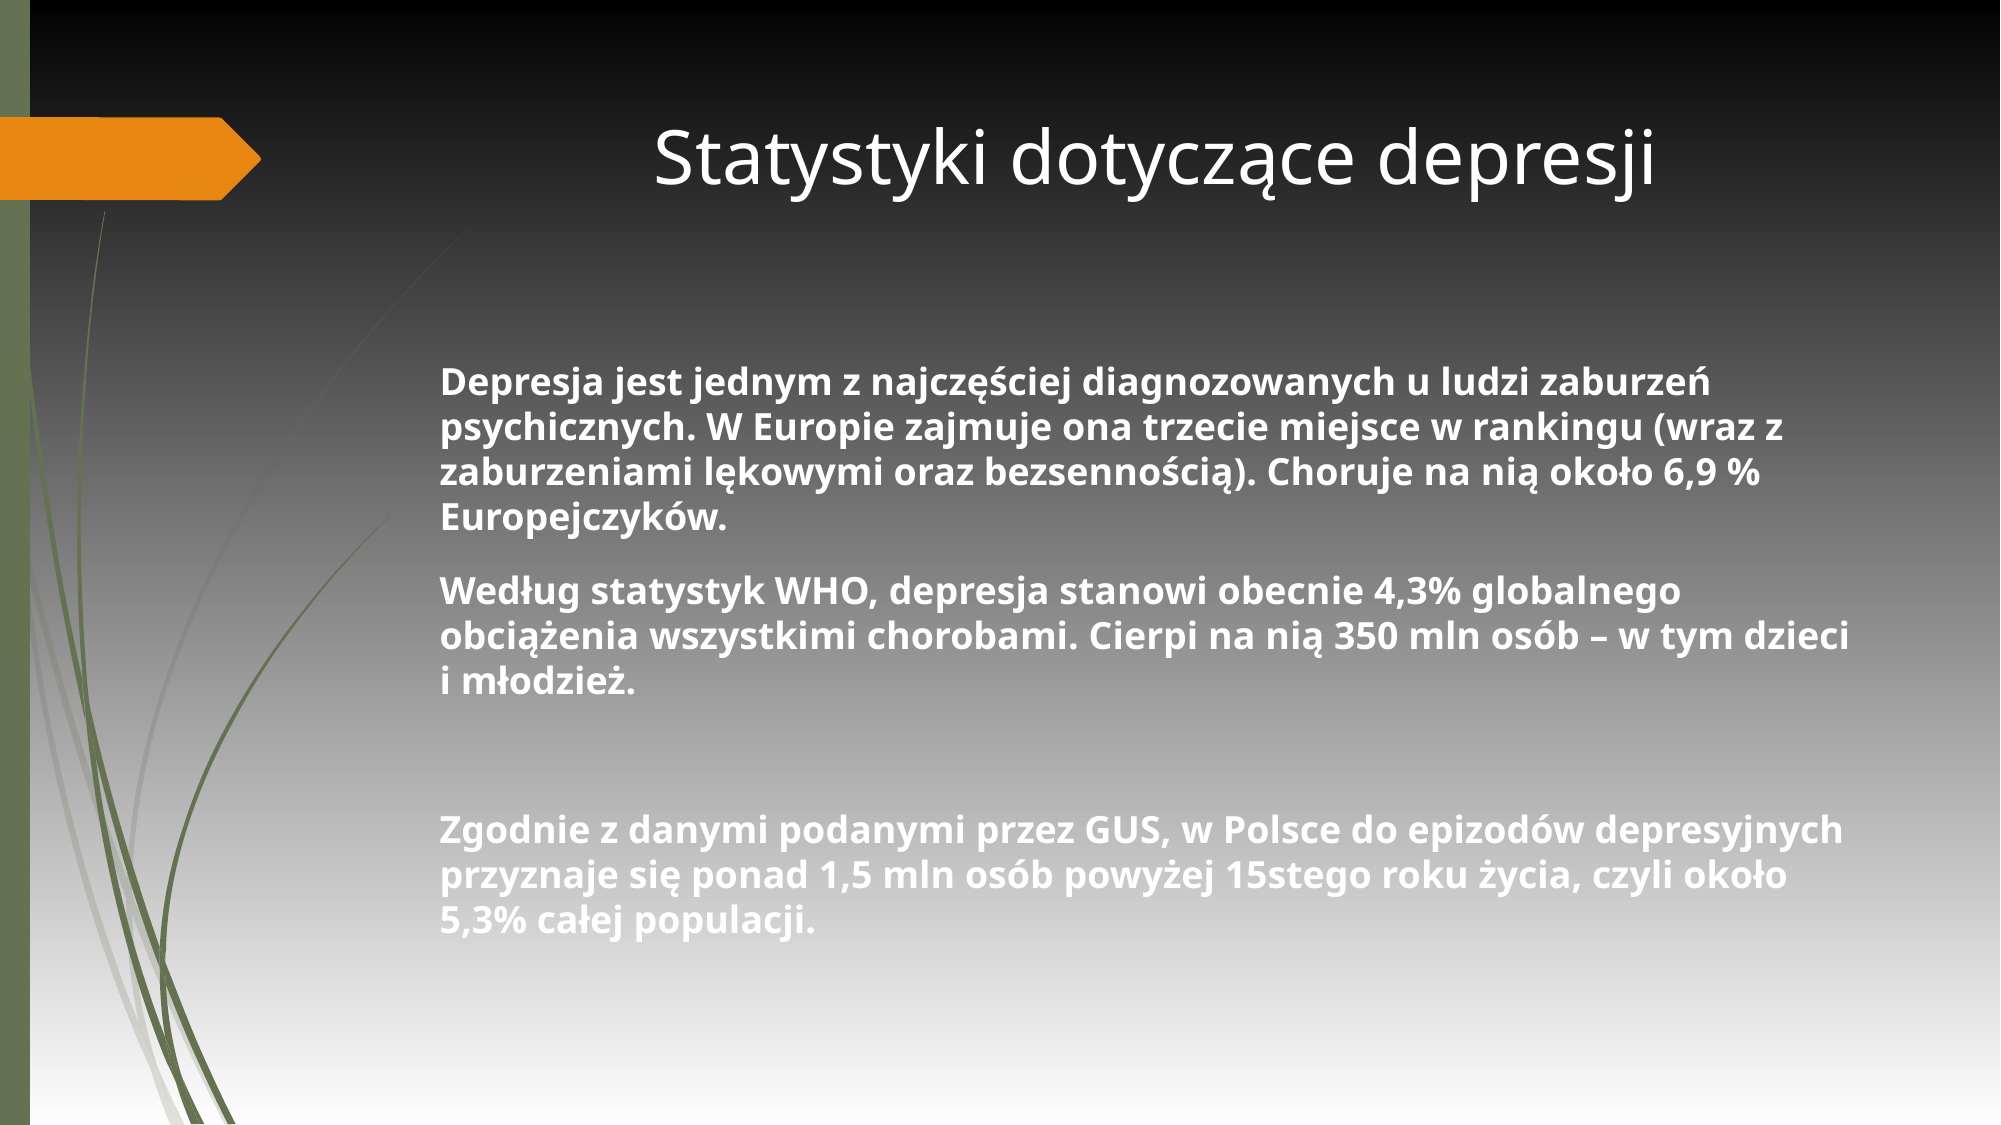

# Statystyki dotyczące depresji
Depresja jest jednym z najczęściej diagnozowanych u ludzi zaburzeń psychicznych. W Europie zajmuje ona trzecie miejsce w rankingu (wraz z zaburzeniami lękowymi oraz bezsennością). Choruje na nią około 6,9 % Europejczyków.
Według statystyk WHO, depresja stanowi obecnie 4,3% globalnego obciążenia wszystkimi chorobami. Cierpi na nią 350 mln osób – w tym dzieci i młodzież.
Zgodnie z danymi podanymi przez GUS, w Polsce do epizodów depresyjnych przyznaje się ponad 1,5 mln osób powyżej 15stego roku życia, czyli około 5,3% całej populacji.